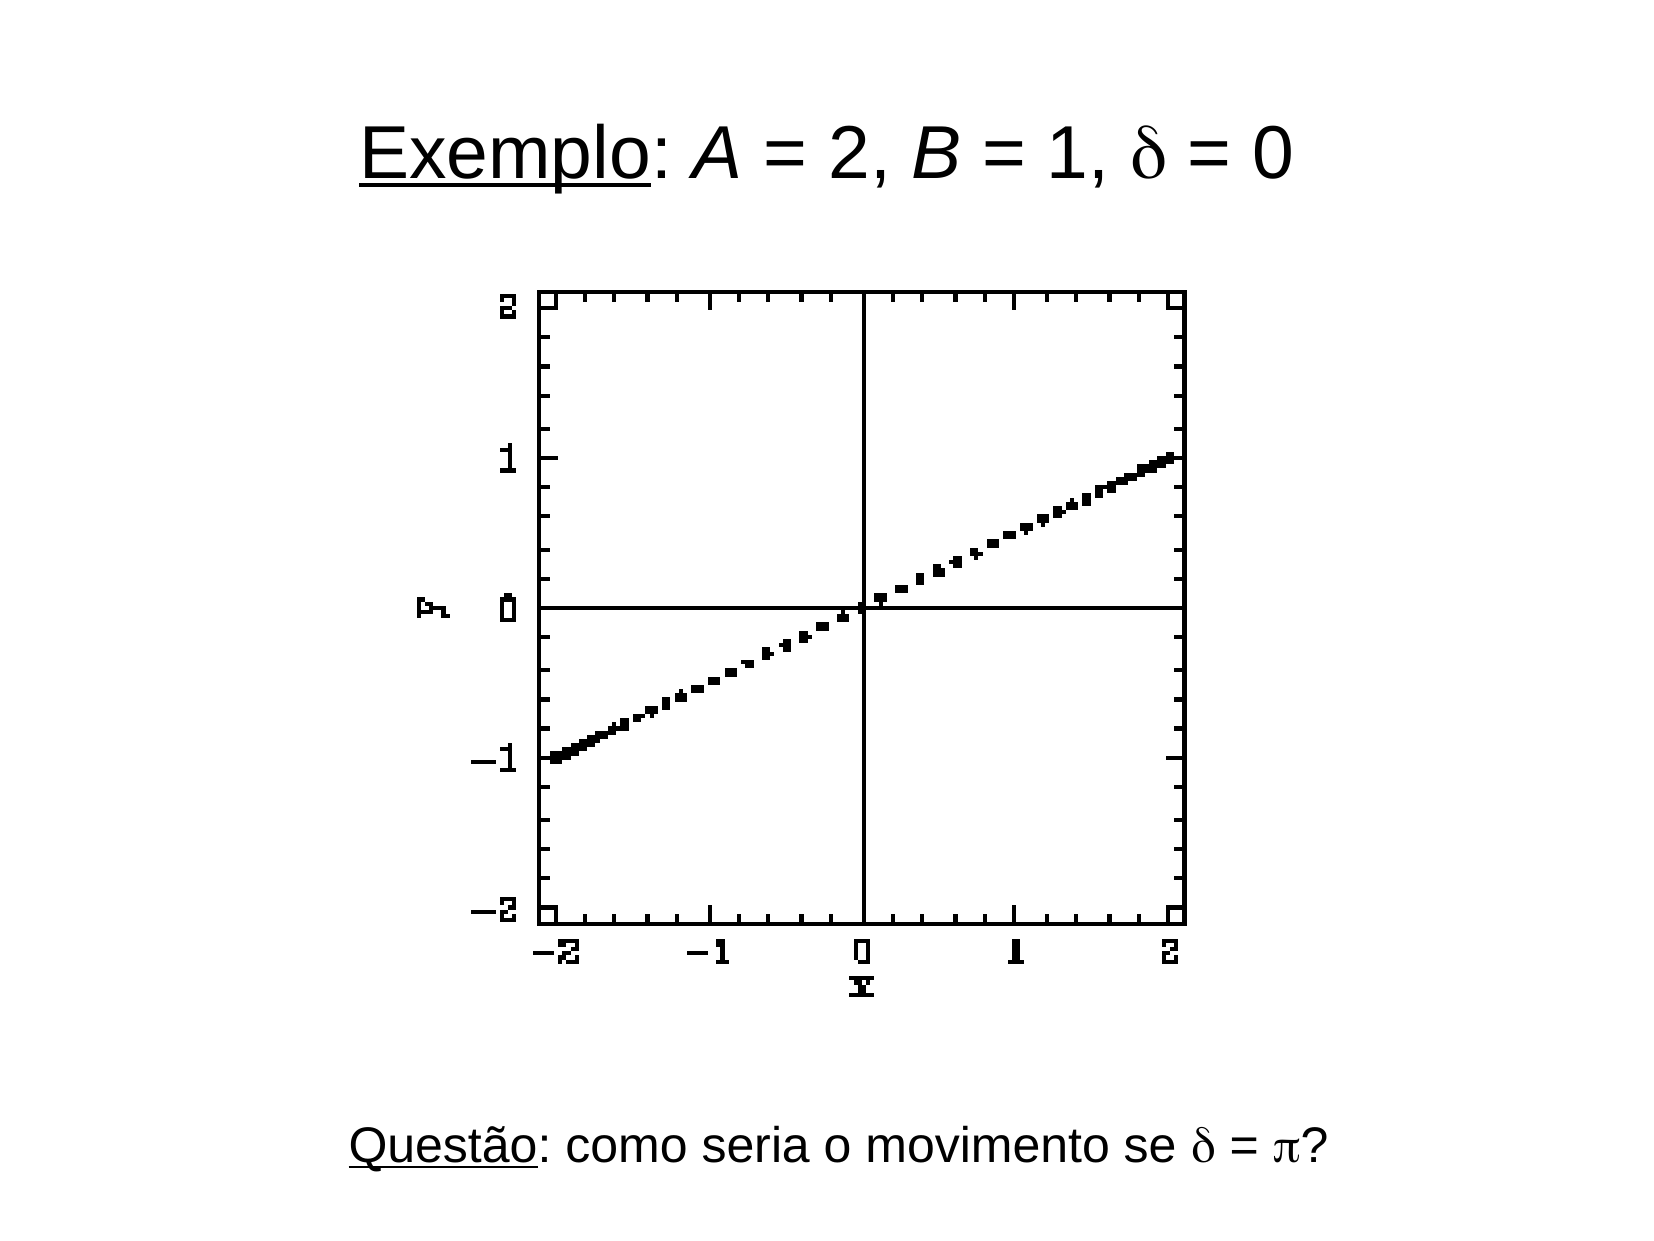

# Exemplo: A = 2, B = 1, d = 0
Questão: como seria o movimento se d = p?